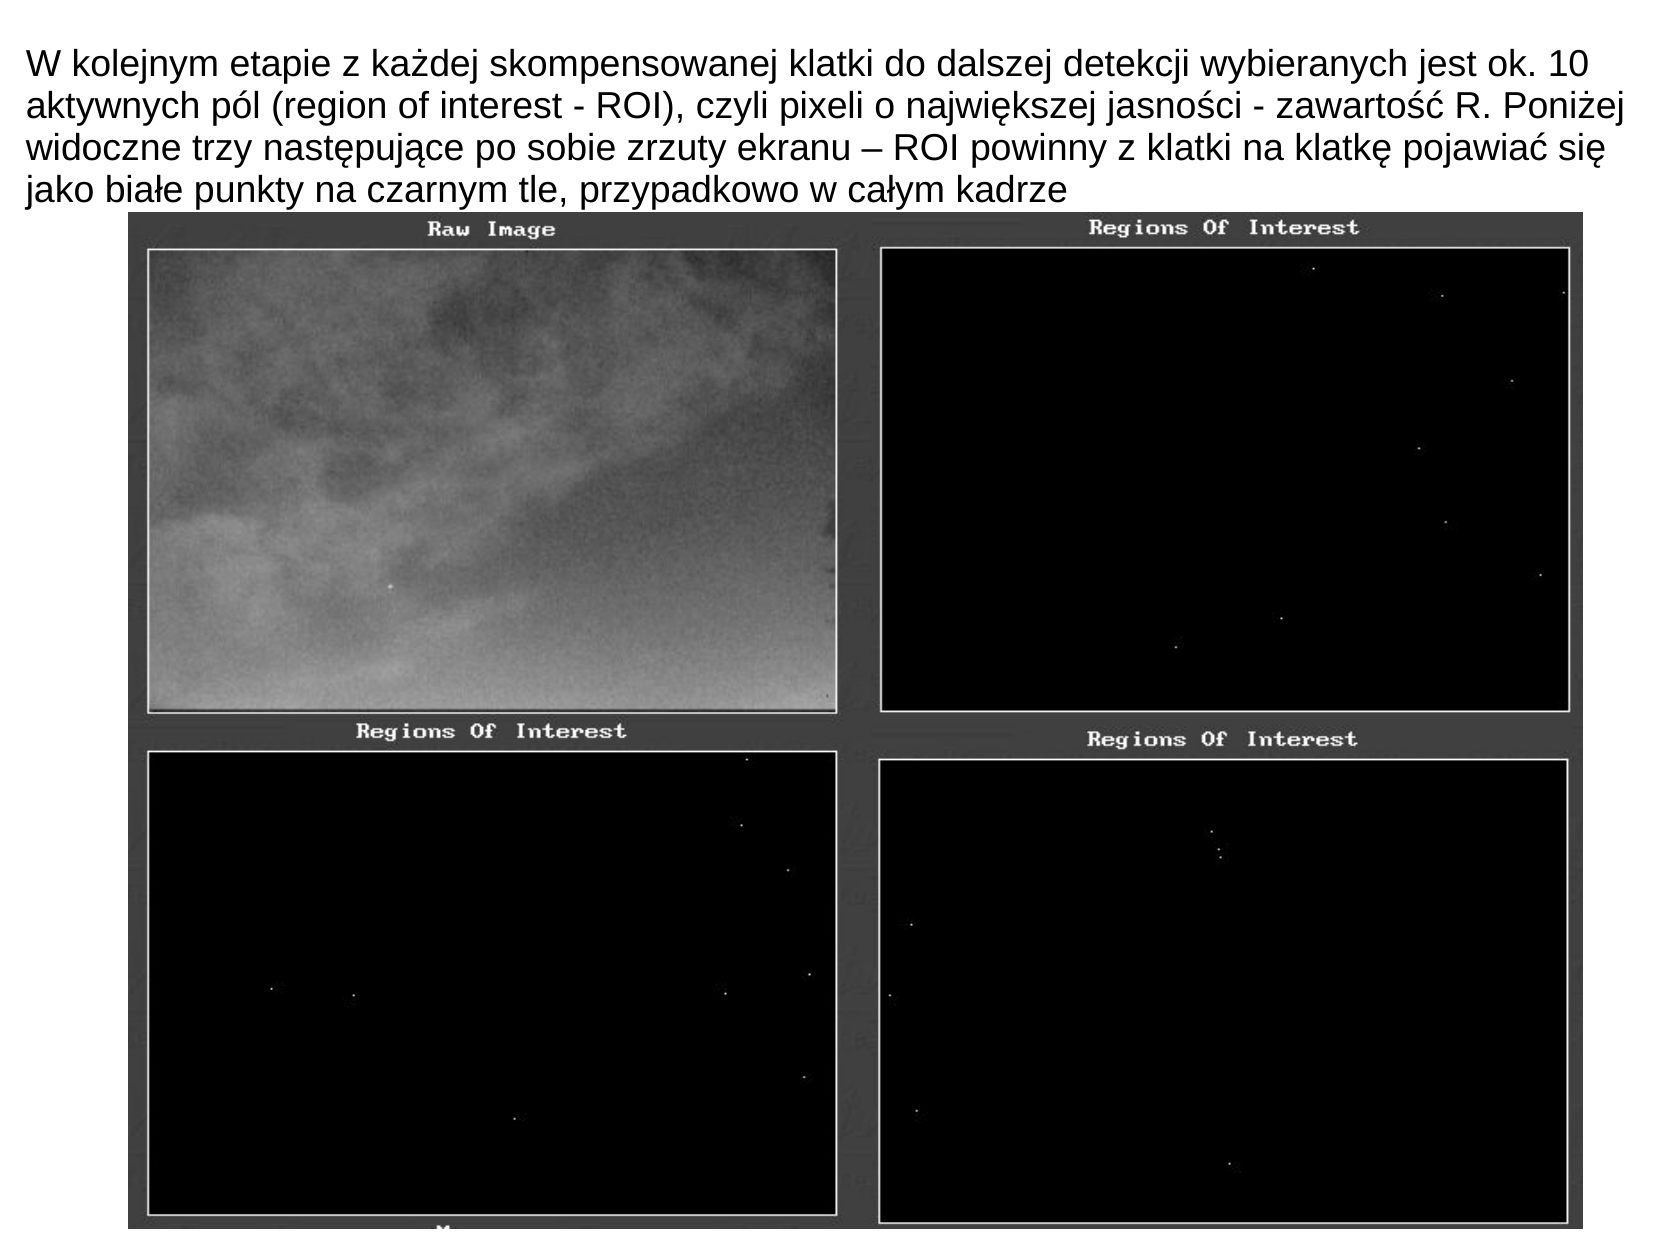

W kolejnym etapie z każdej skompensowanej klatki do dalszej detekcji wybieranych jest ok. 10 aktywnych pól (region of interest - ROI), czyli pixeli o największej jasności - zawartość R. Poniżej widoczne trzy następujące po sobie zrzuty ekranu – ROI powinny z klatki na klatkę pojawiać się jako białe punkty na czarnym tle, przypadkowo w całym kadrze